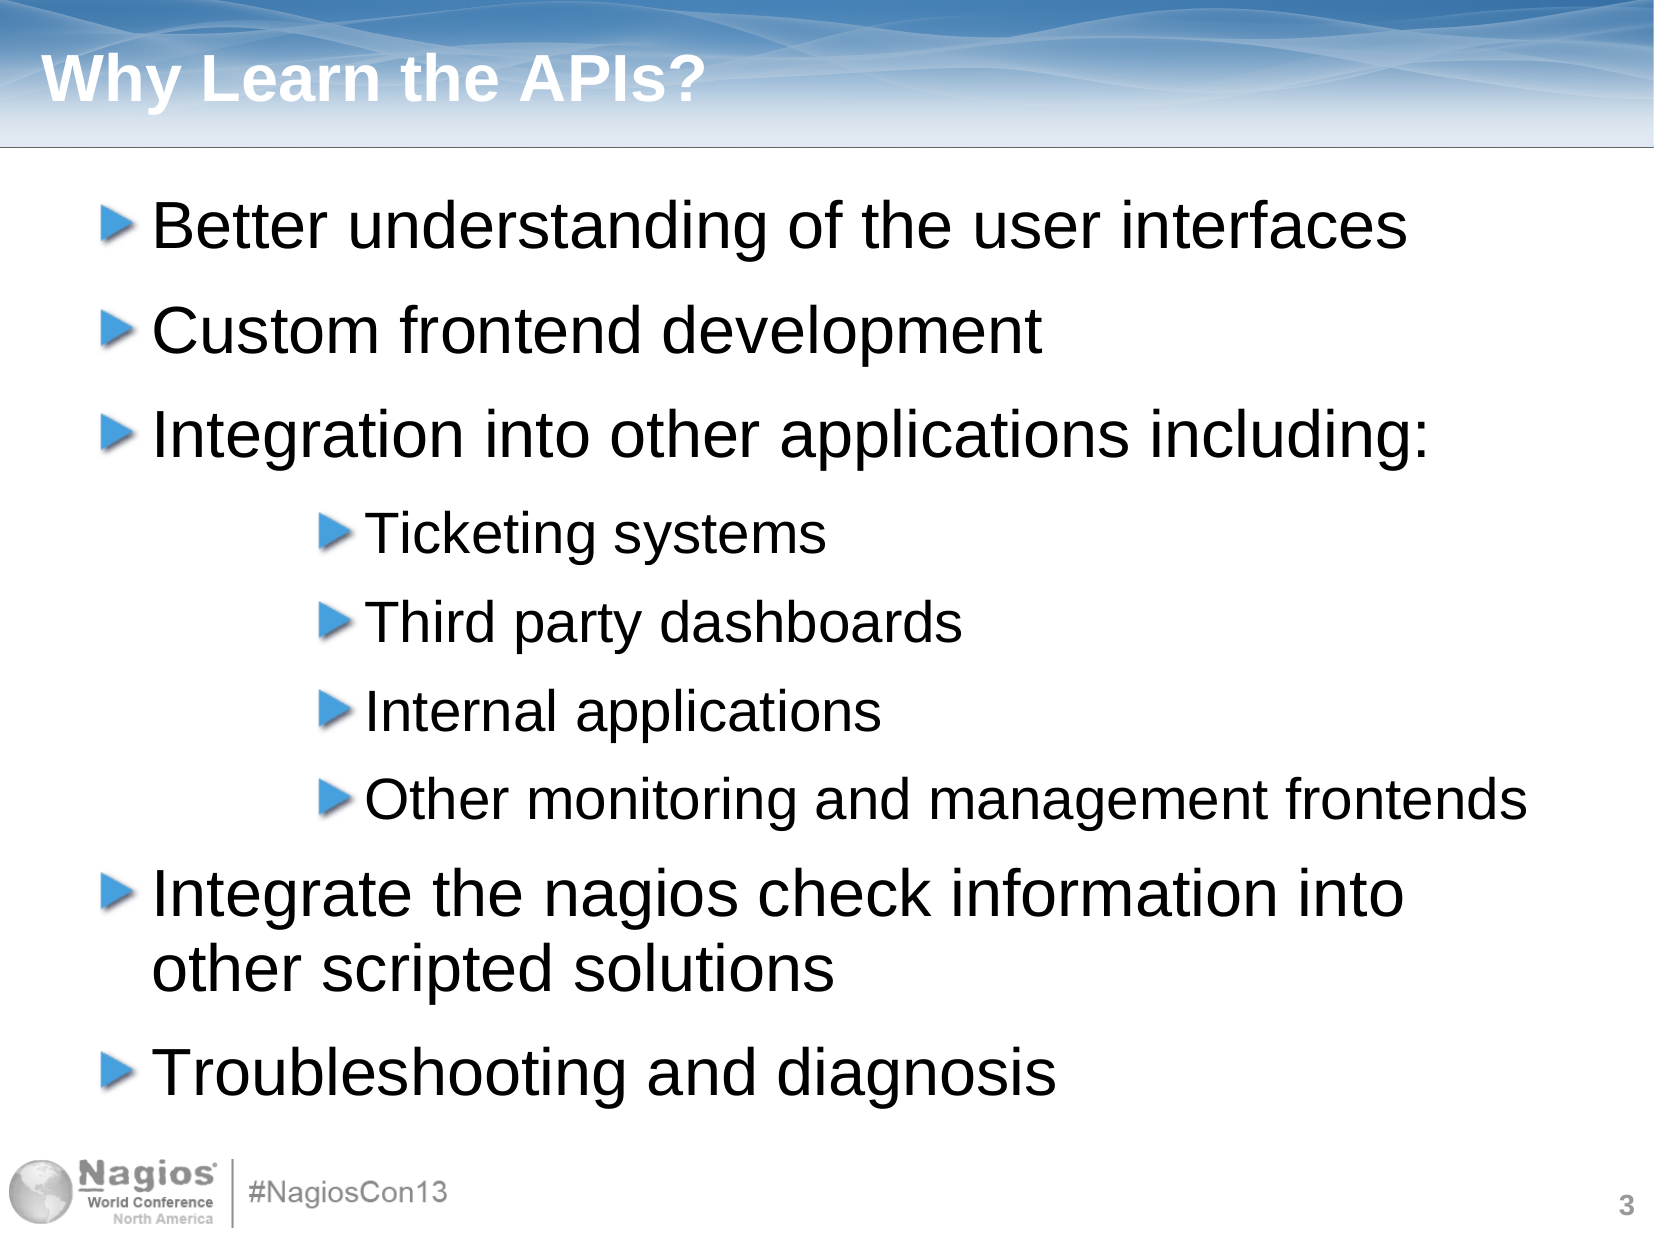

# Why Learn the APIs?
Better understanding of the user interfaces
Custom frontend development
Integration into other applications including:
Ticketing systems
Third party dashboards
Internal applications
Other monitoring and management frontends
Integrate the nagios check information into other scripted solutions
Troubleshooting and diagnosis
3